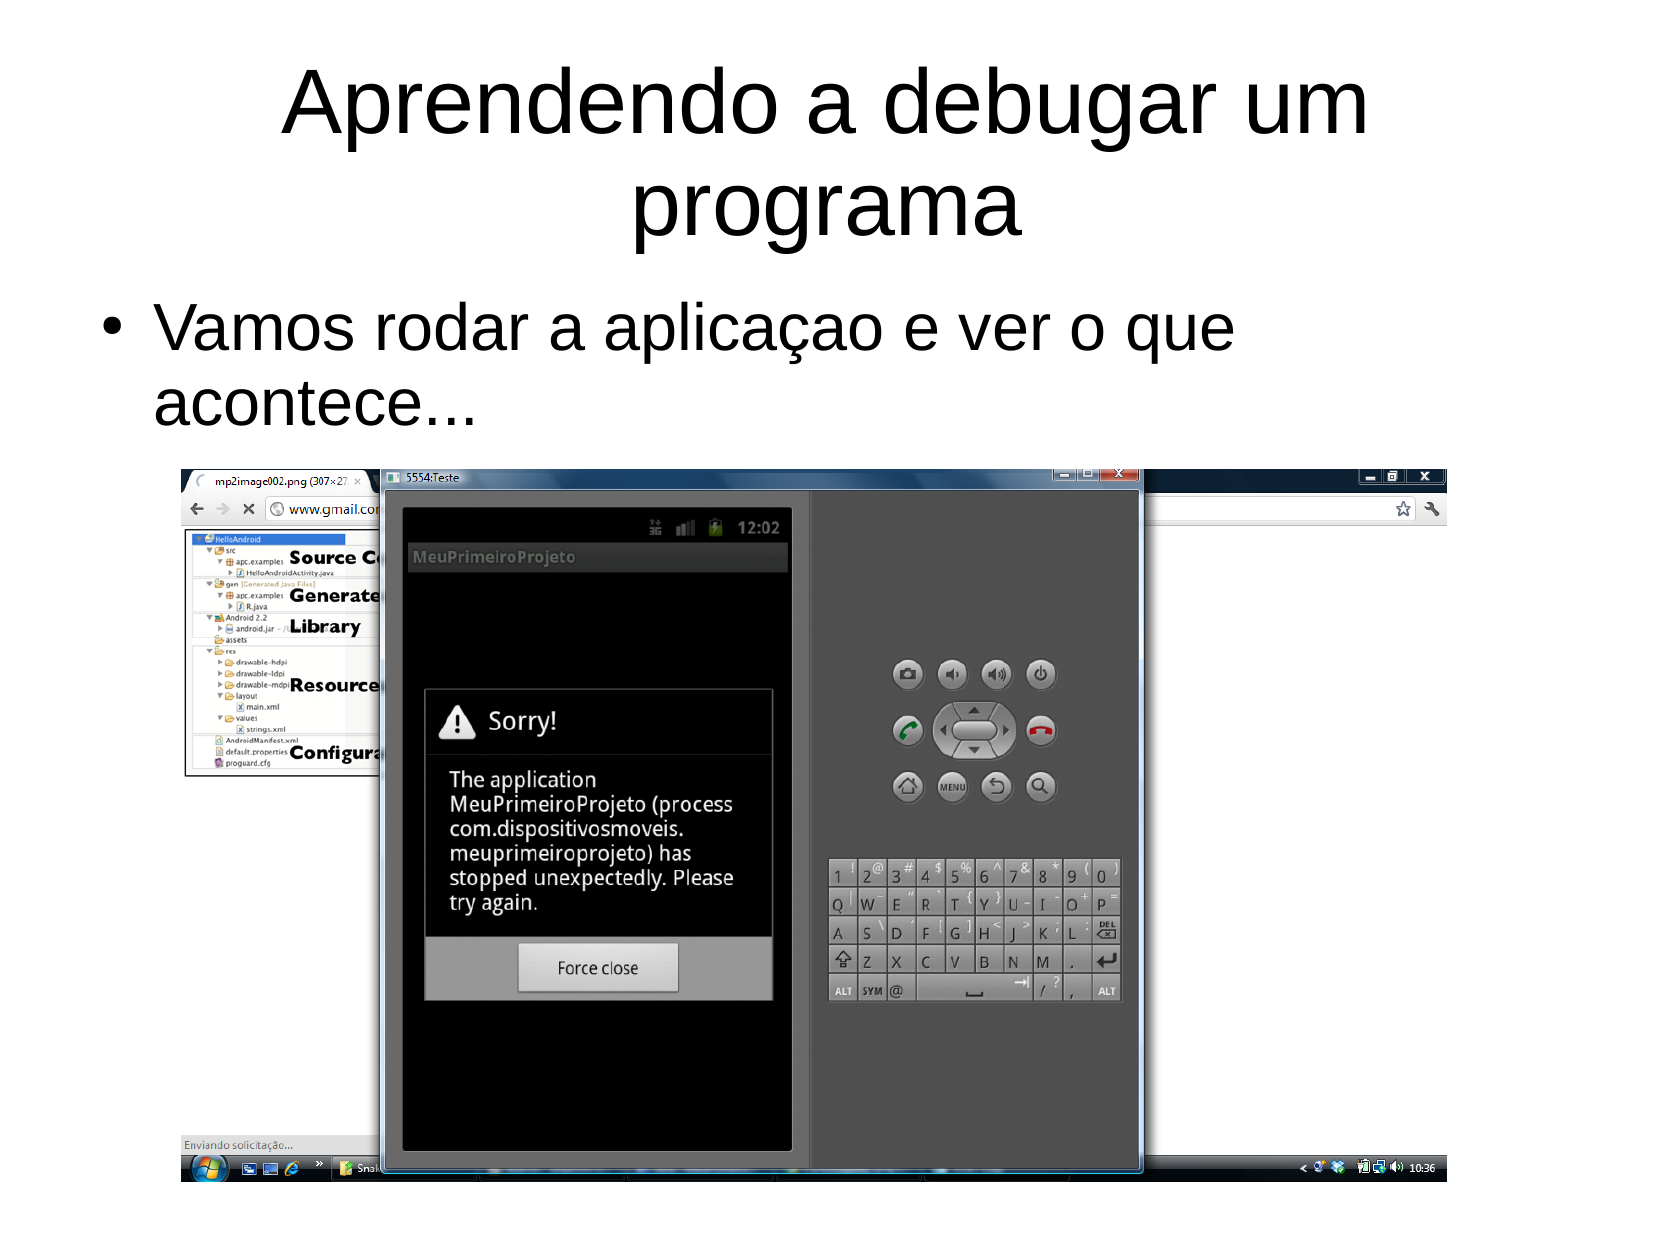

# Aprendendo a debugar um programa
Vamos rodar a aplicaçao e ver o que acontece...